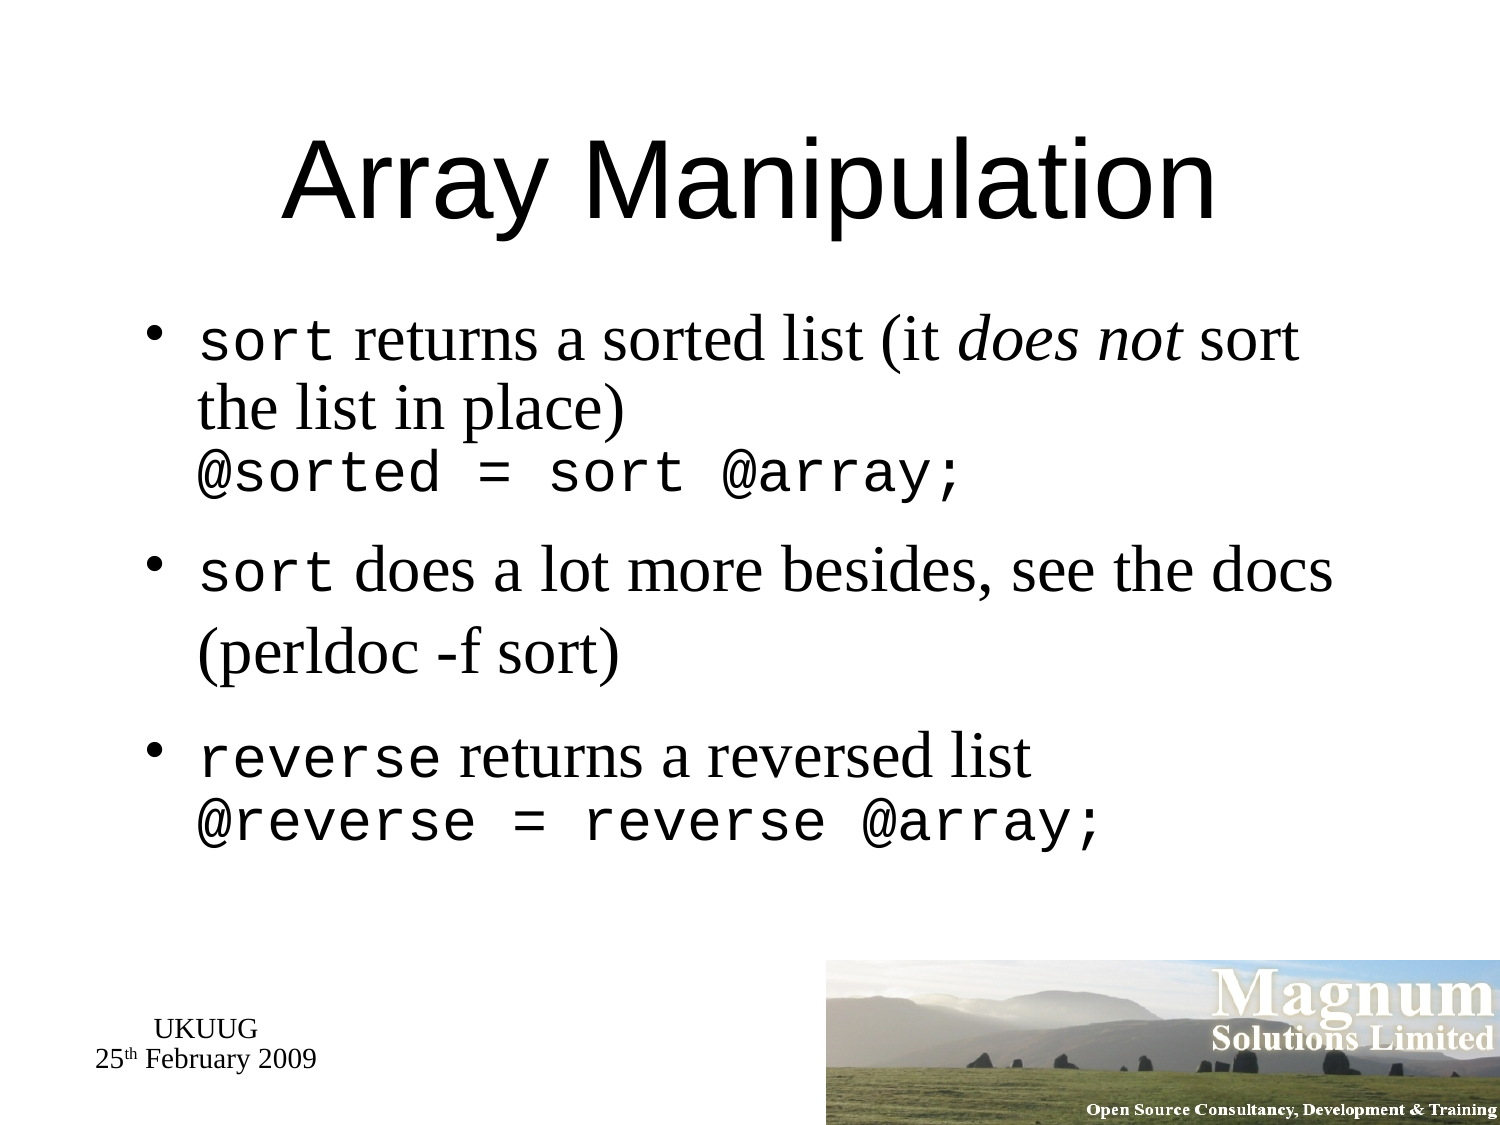

# Array Manipulation
sort returns a sorted list (it does not sort the list in place)
@sorted = sort @array;
sort does a lot more besides, see the docs (perldoc -f sort)‏
reverse returns a reversed list
@reverse = reverse @array;
61